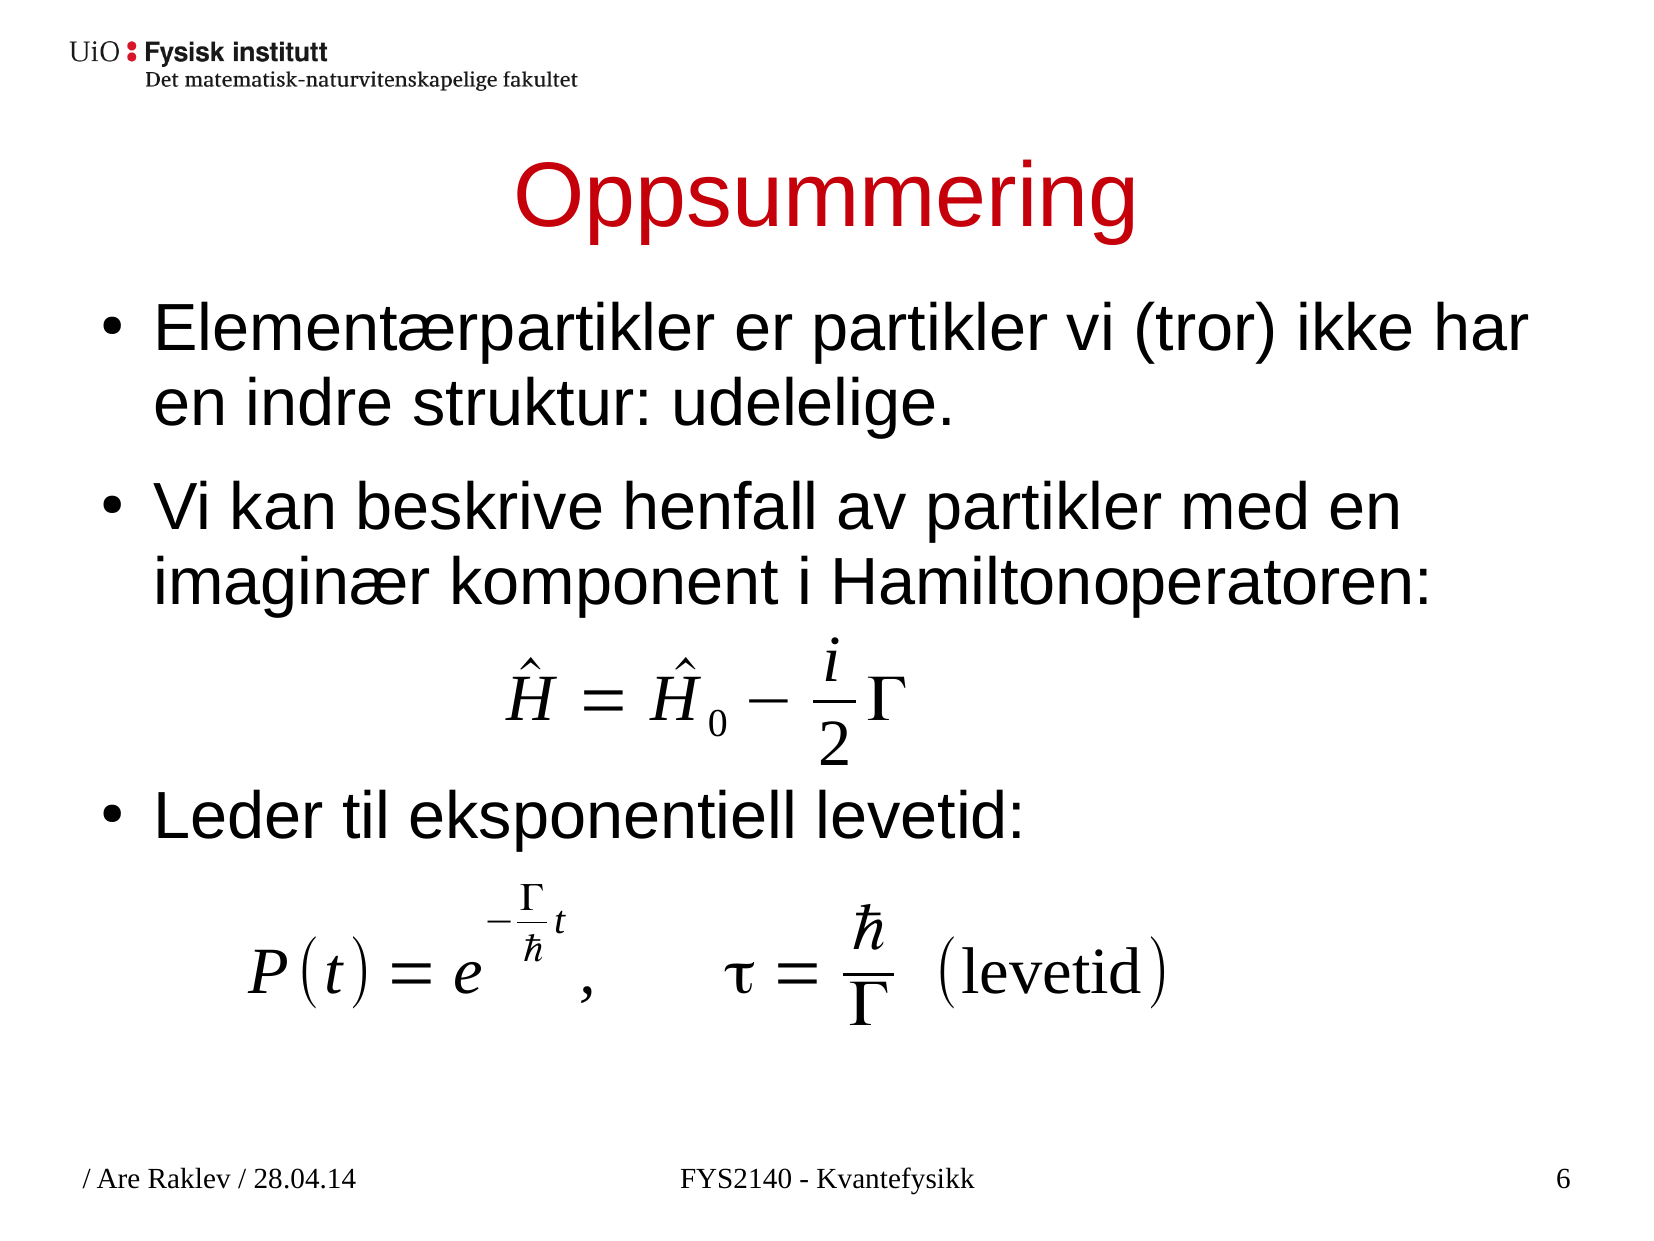

# Oppsummering
Elementærpartikler er partikler vi (tror) ikke har en indre struktur: udelelige.
Vi kan beskrive henfall av partikler med en imaginær komponent i Hamiltonoperatoren:
Leder til eksponentiell levetid:
/ Are Raklev / 28.04.14
FYS2140 - Kvantefysikk
6